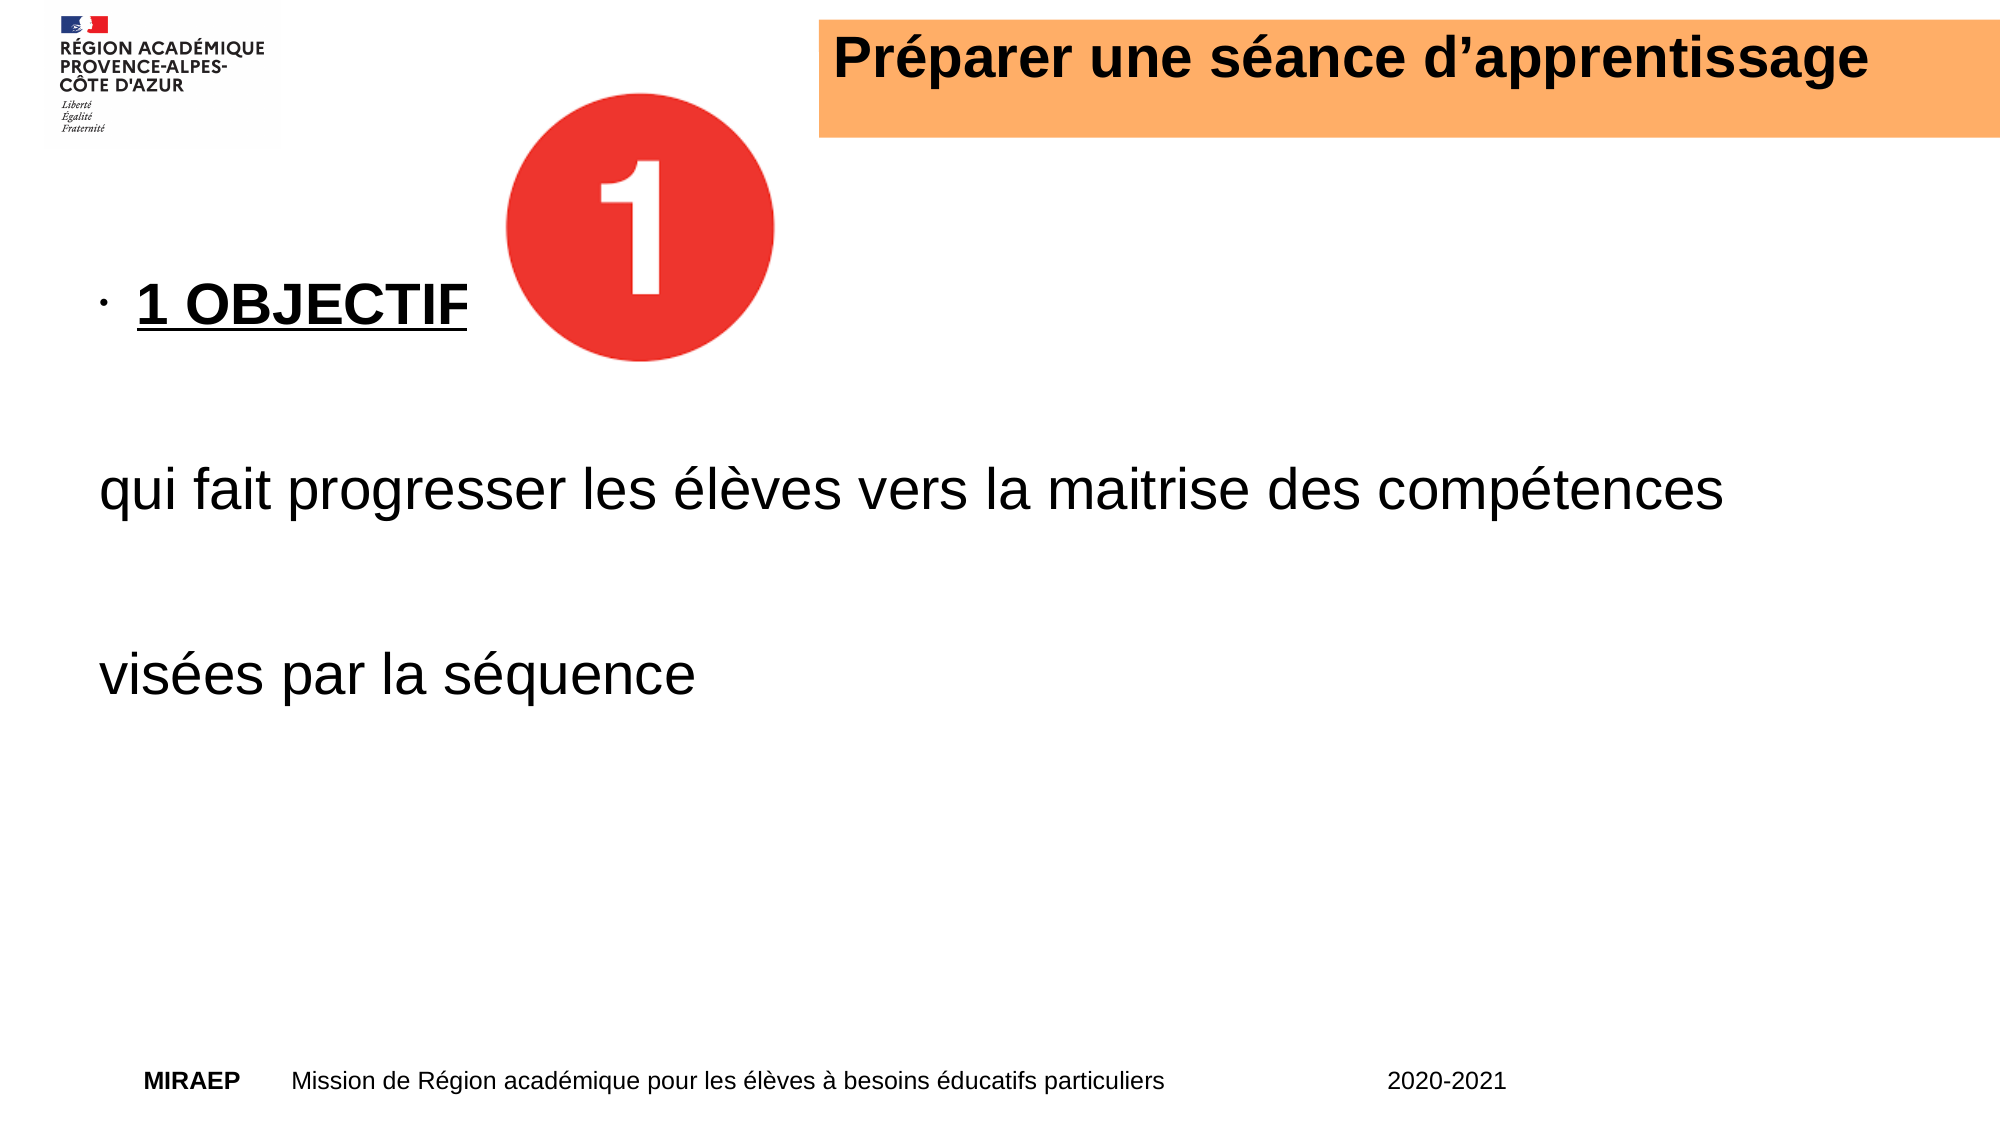

# Préparer une séance d’apprentissage
1 OBJECTIF
qui fait progresser les élèves vers la maitrise des compétences
visées par la séquence